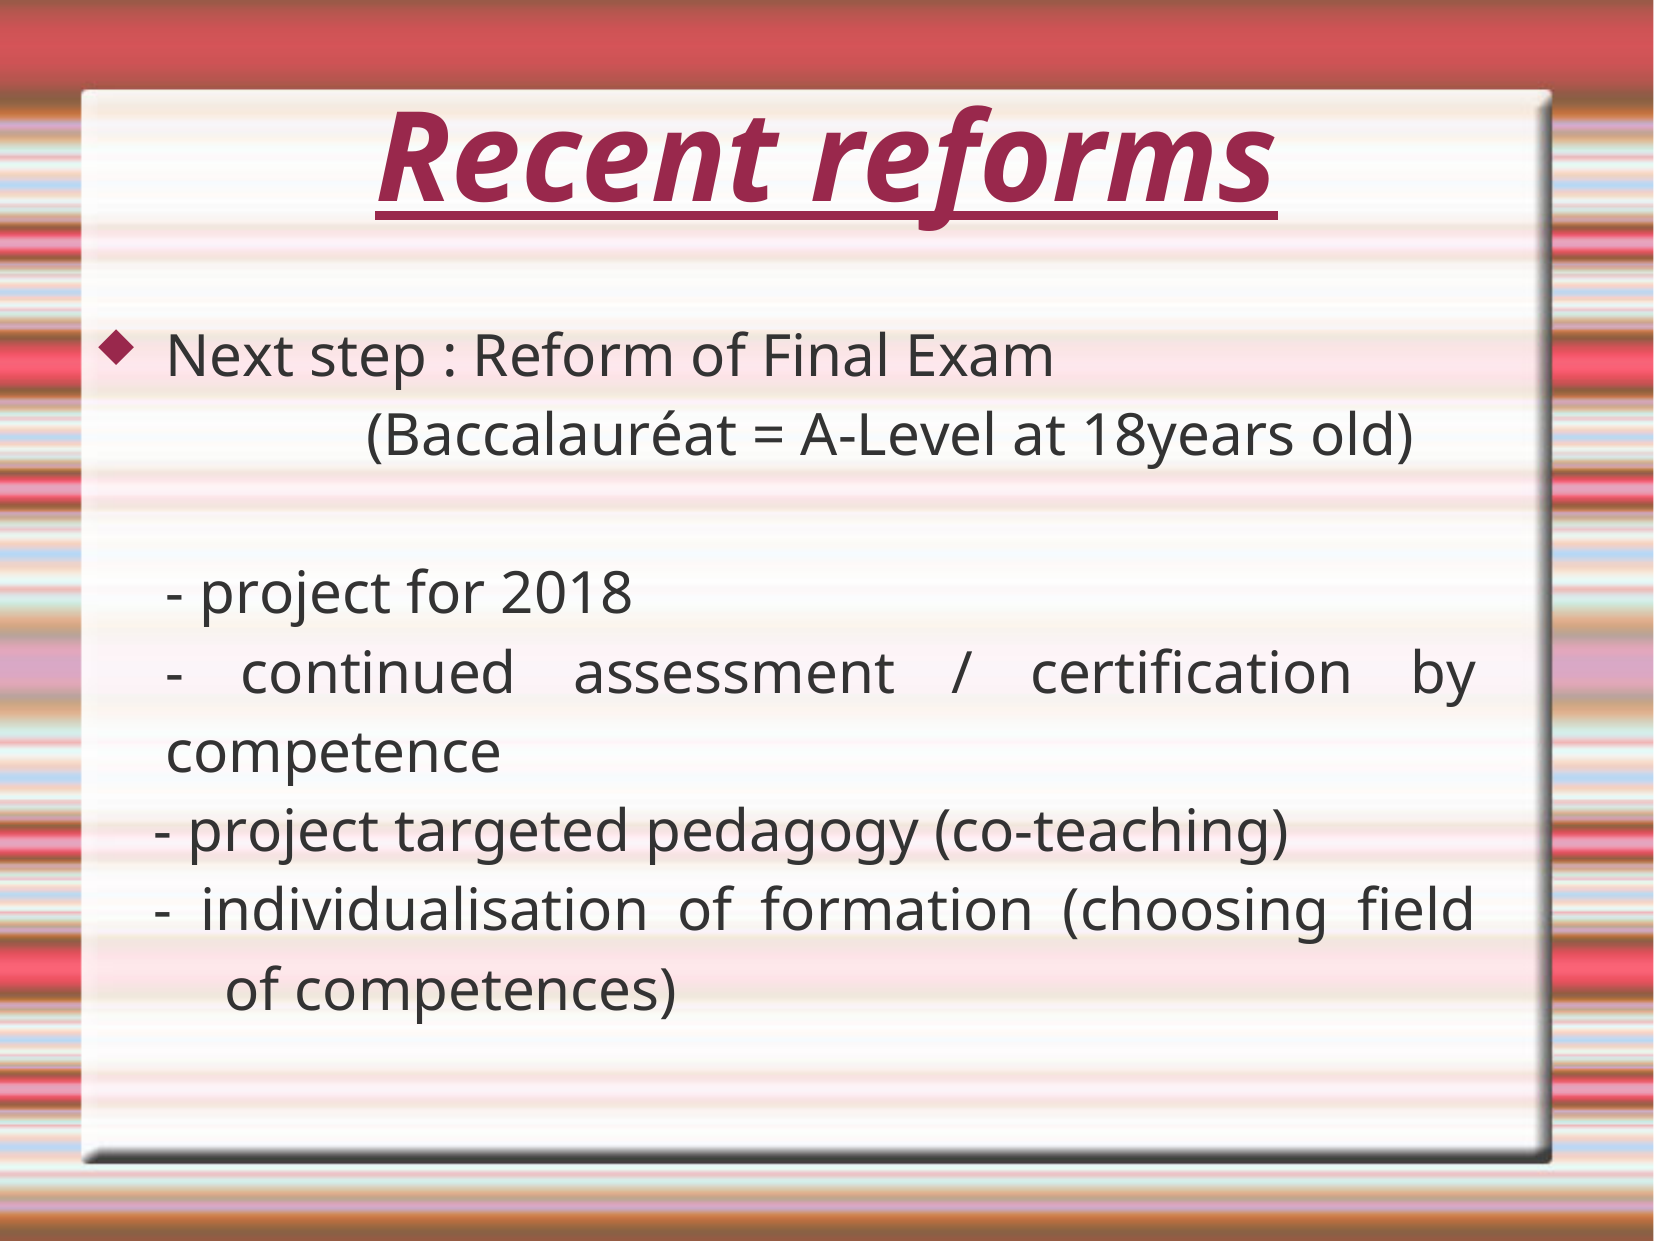

Recent reforms
# Next step : Reform of Final Exam
(Baccalauréat = A-Level at 18years old)
- project for 2018
- continued assessment / certification by competence
- project targeted pedagogy (co-teaching)
- individualisation of formation (choosing field of competences)